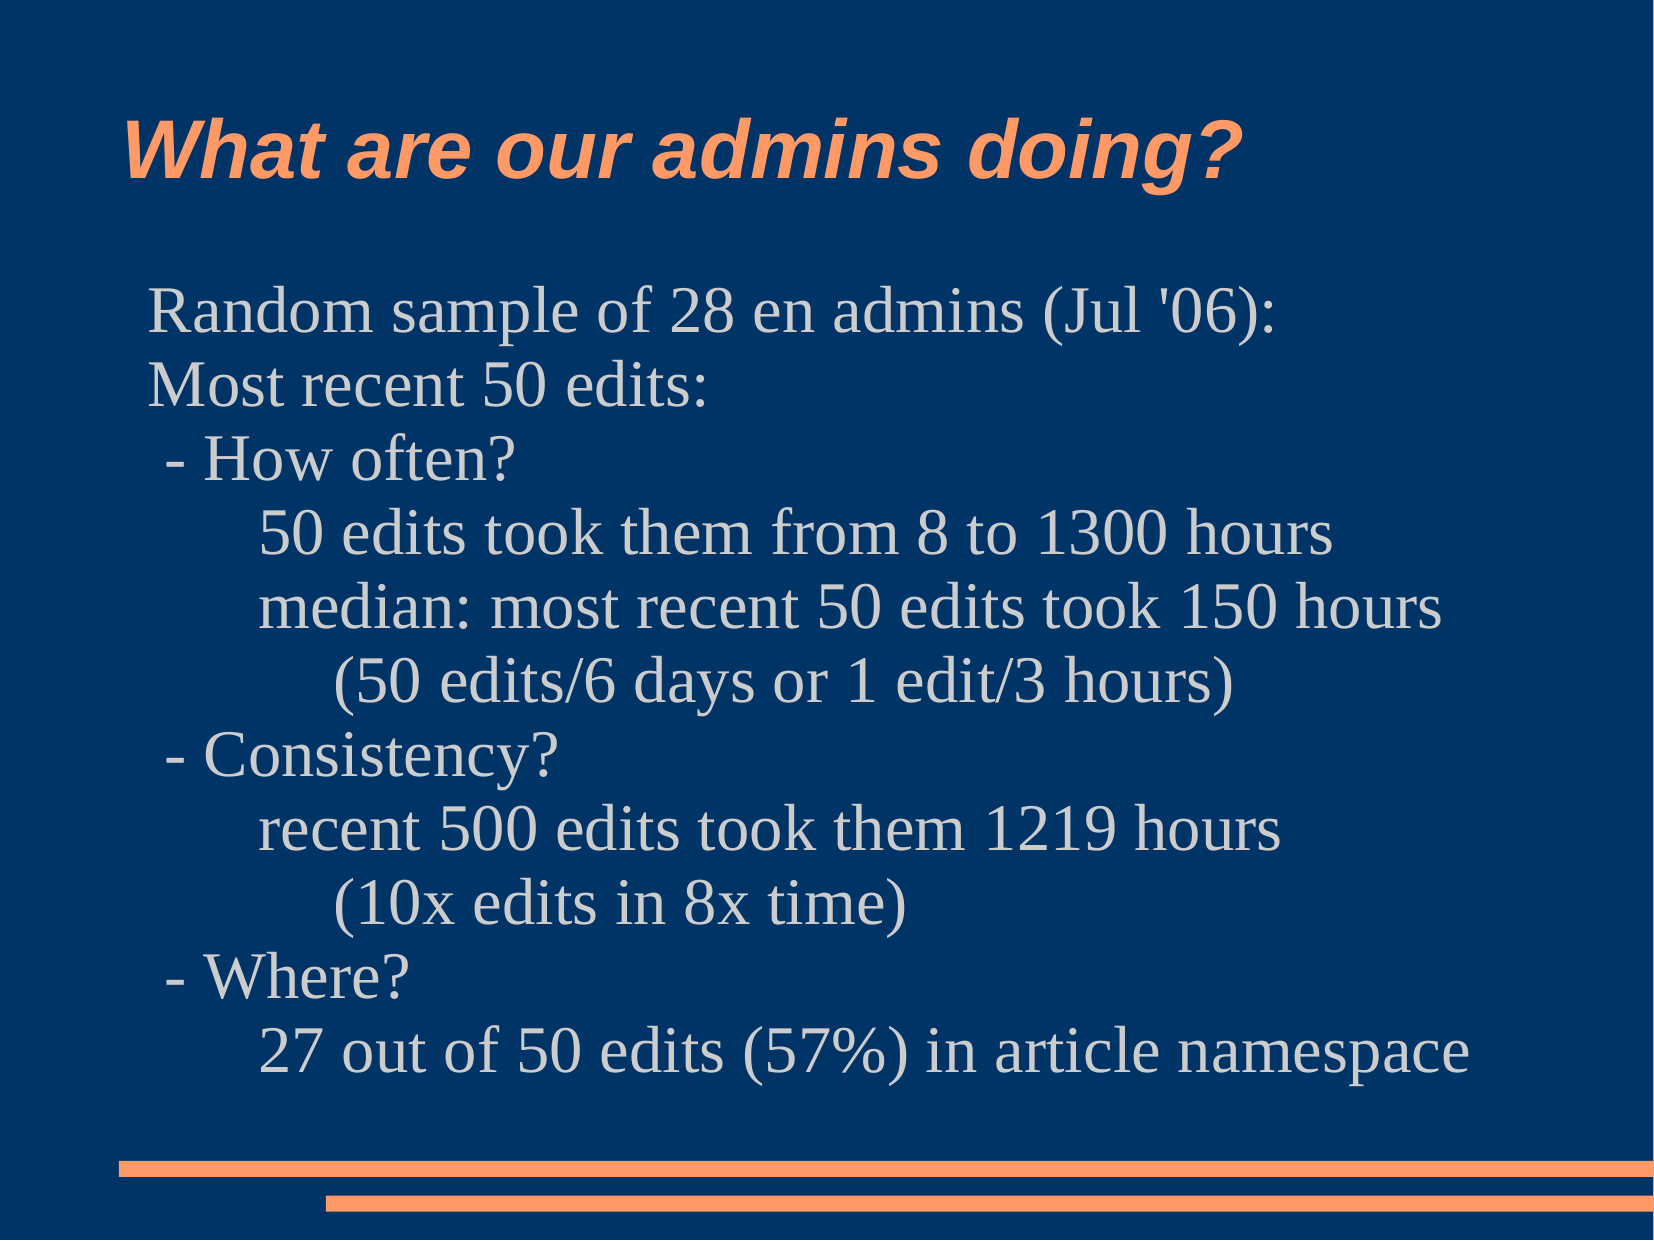

# What are our admins doing?
Random sample of 28 en admins (Jul '06):
Most recent 50 edits:
 - How often?
	50 edits took them from 8 to 1300 hours
	median: most recent 50 edits took 150 hours
		(50 edits/6 days or 1 edit/3 hours)
 - Consistency?
	recent 500 edits took them 1219 hours
		(10x edits in 8x time)
 - Where?
	27 out of 50 edits (57%) in article namespace